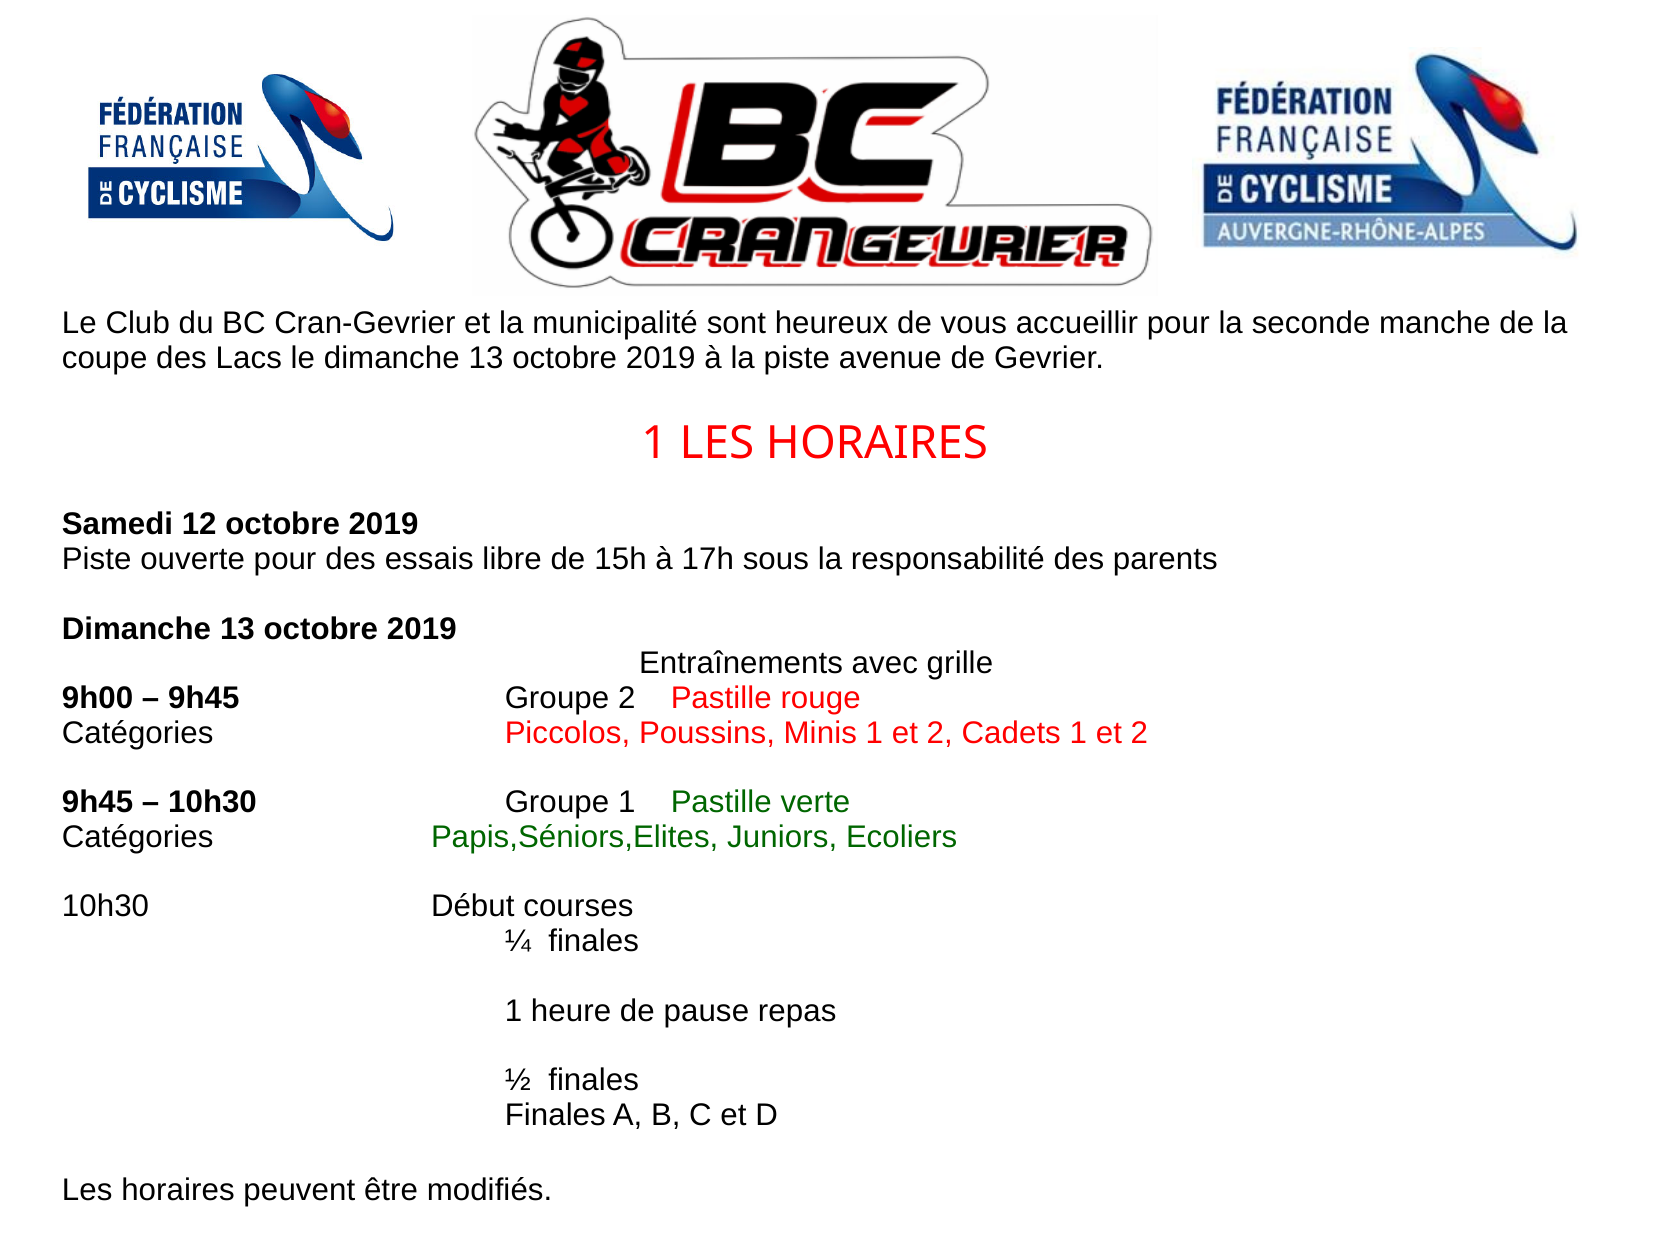

Le Club du BC Cran-Gevrier et la municipalité sont heureux de vous accueillir pour la seconde manche de la coupe des Lacs le dimanche 13 octobre 2019 à la piste avenue de Gevrier.
1 LES HORAIRES
Samedi 12 octobre 2019
Piste ouverte pour des essais libre de 15h à 17h sous la responsabilité des parents
Dimanche 13 octobre 2019
Entraînements avec grille
9h00 – 9h45 			Groupe 2 Pastille rouge
Catégories 				Piccolos, Poussins, Minis 1 et 2, Cadets 1 et 2
9h45 – 10h30 			Groupe 1 Pastille verte
Catégories 			Papis,Séniors,Elites, Juniors, Ecoliers
10h30 				Début courses
						¼ finales
 						1 heure de pause repas
 						½ finales
						Finales A, B, C et D
Les horaires peuvent être modifiés.